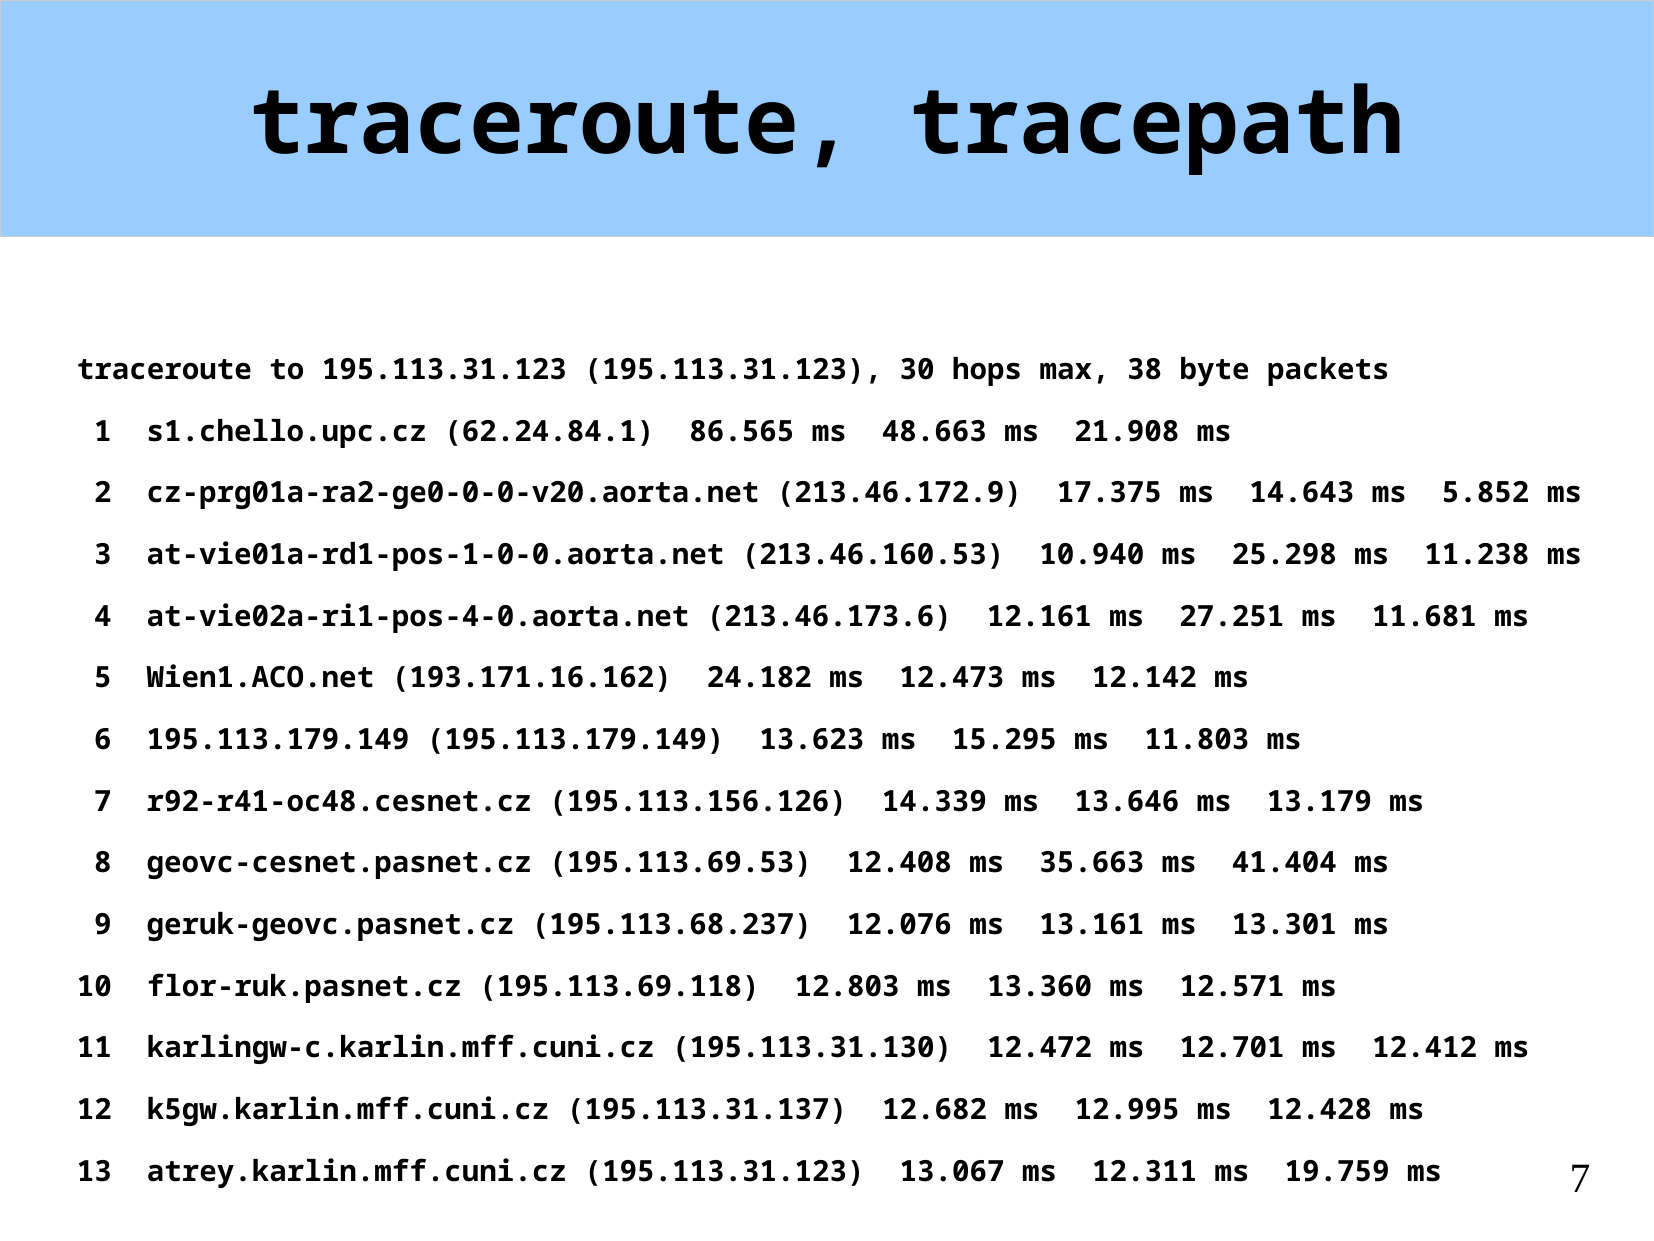

# traceroute, tracepath
traceroute to 195.113.31.123 (195.113.31.123), 30 hops max, 38 byte packets
 1 s1.chello.upc.cz (62.24.84.1) 86.565 ms 48.663 ms 21.908 ms
 2 cz-prg01a-ra2-ge0-0-0-v20.aorta.net (213.46.172.9) 17.375 ms 14.643 ms 5.852 ms
 3 at-vie01a-rd1-pos-1-0-0.aorta.net (213.46.160.53) 10.940 ms 25.298 ms 11.238 ms
 4 at-vie02a-ri1-pos-4-0.aorta.net (213.46.173.6) 12.161 ms 27.251 ms 11.681 ms
 5 Wien1.ACO.net (193.171.16.162) 24.182 ms 12.473 ms 12.142 ms
 6 195.113.179.149 (195.113.179.149) 13.623 ms 15.295 ms 11.803 ms
 7 r92-r41-oc48.cesnet.cz (195.113.156.126) 14.339 ms 13.646 ms 13.179 ms
 8 geovc-cesnet.pasnet.cz (195.113.69.53) 12.408 ms 35.663 ms 41.404 ms
 9 geruk-geovc.pasnet.cz (195.113.68.237) 12.076 ms 13.161 ms 13.301 ms
10 flor-ruk.pasnet.cz (195.113.69.118) 12.803 ms 13.360 ms 12.571 ms
11 karlingw-c.karlin.mff.cuni.cz (195.113.31.130) 12.472 ms 12.701 ms 12.412 ms
12 k5gw.karlin.mff.cuni.cz (195.113.31.137) 12.682 ms 12.995 ms 12.428 ms
13 atrey.karlin.mff.cuni.cz (195.113.31.123) 13.067 ms 12.311 ms 19.759 ms